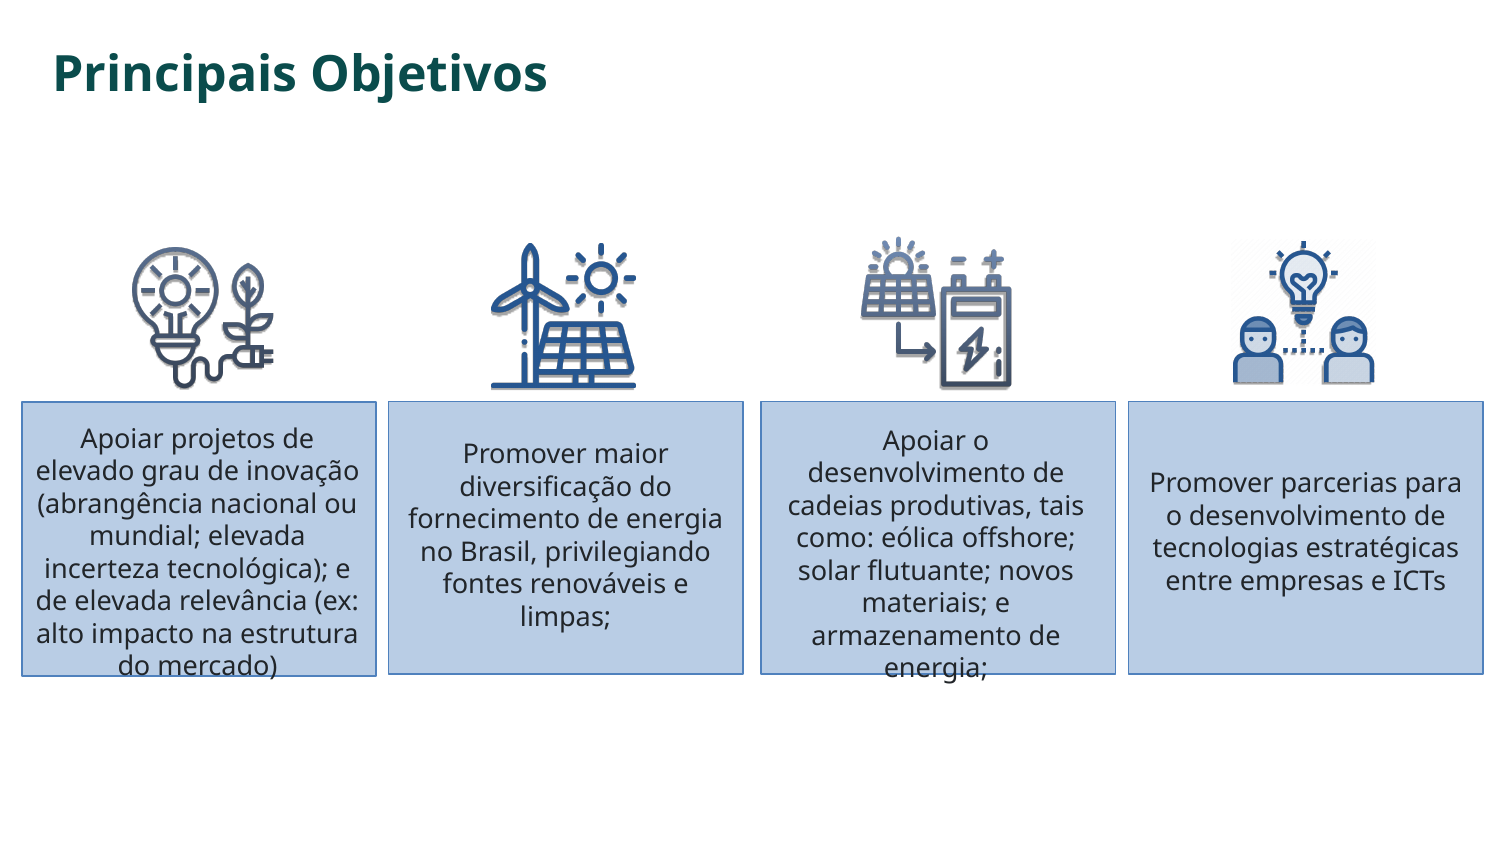

Principais Objetivos
Apoiar projetos de elevado grau de inovação (abrangência nacional ou mundial; elevada incerteza tecnológica); e de elevada relevância (ex: alto impacto na estrutura do mercado)
Apoiar o desenvolvimento de cadeias produtivas, tais como: eólica offshore; solar flutuante; novos materiais; e armazenamento de energia;
Promover maior diversificação do fornecimento de energia no Brasil, privilegiando fontes renováveis e limpas;
Promover parcerias para o desenvolvimento de tecnologias estratégicas entre empresas e ICTs